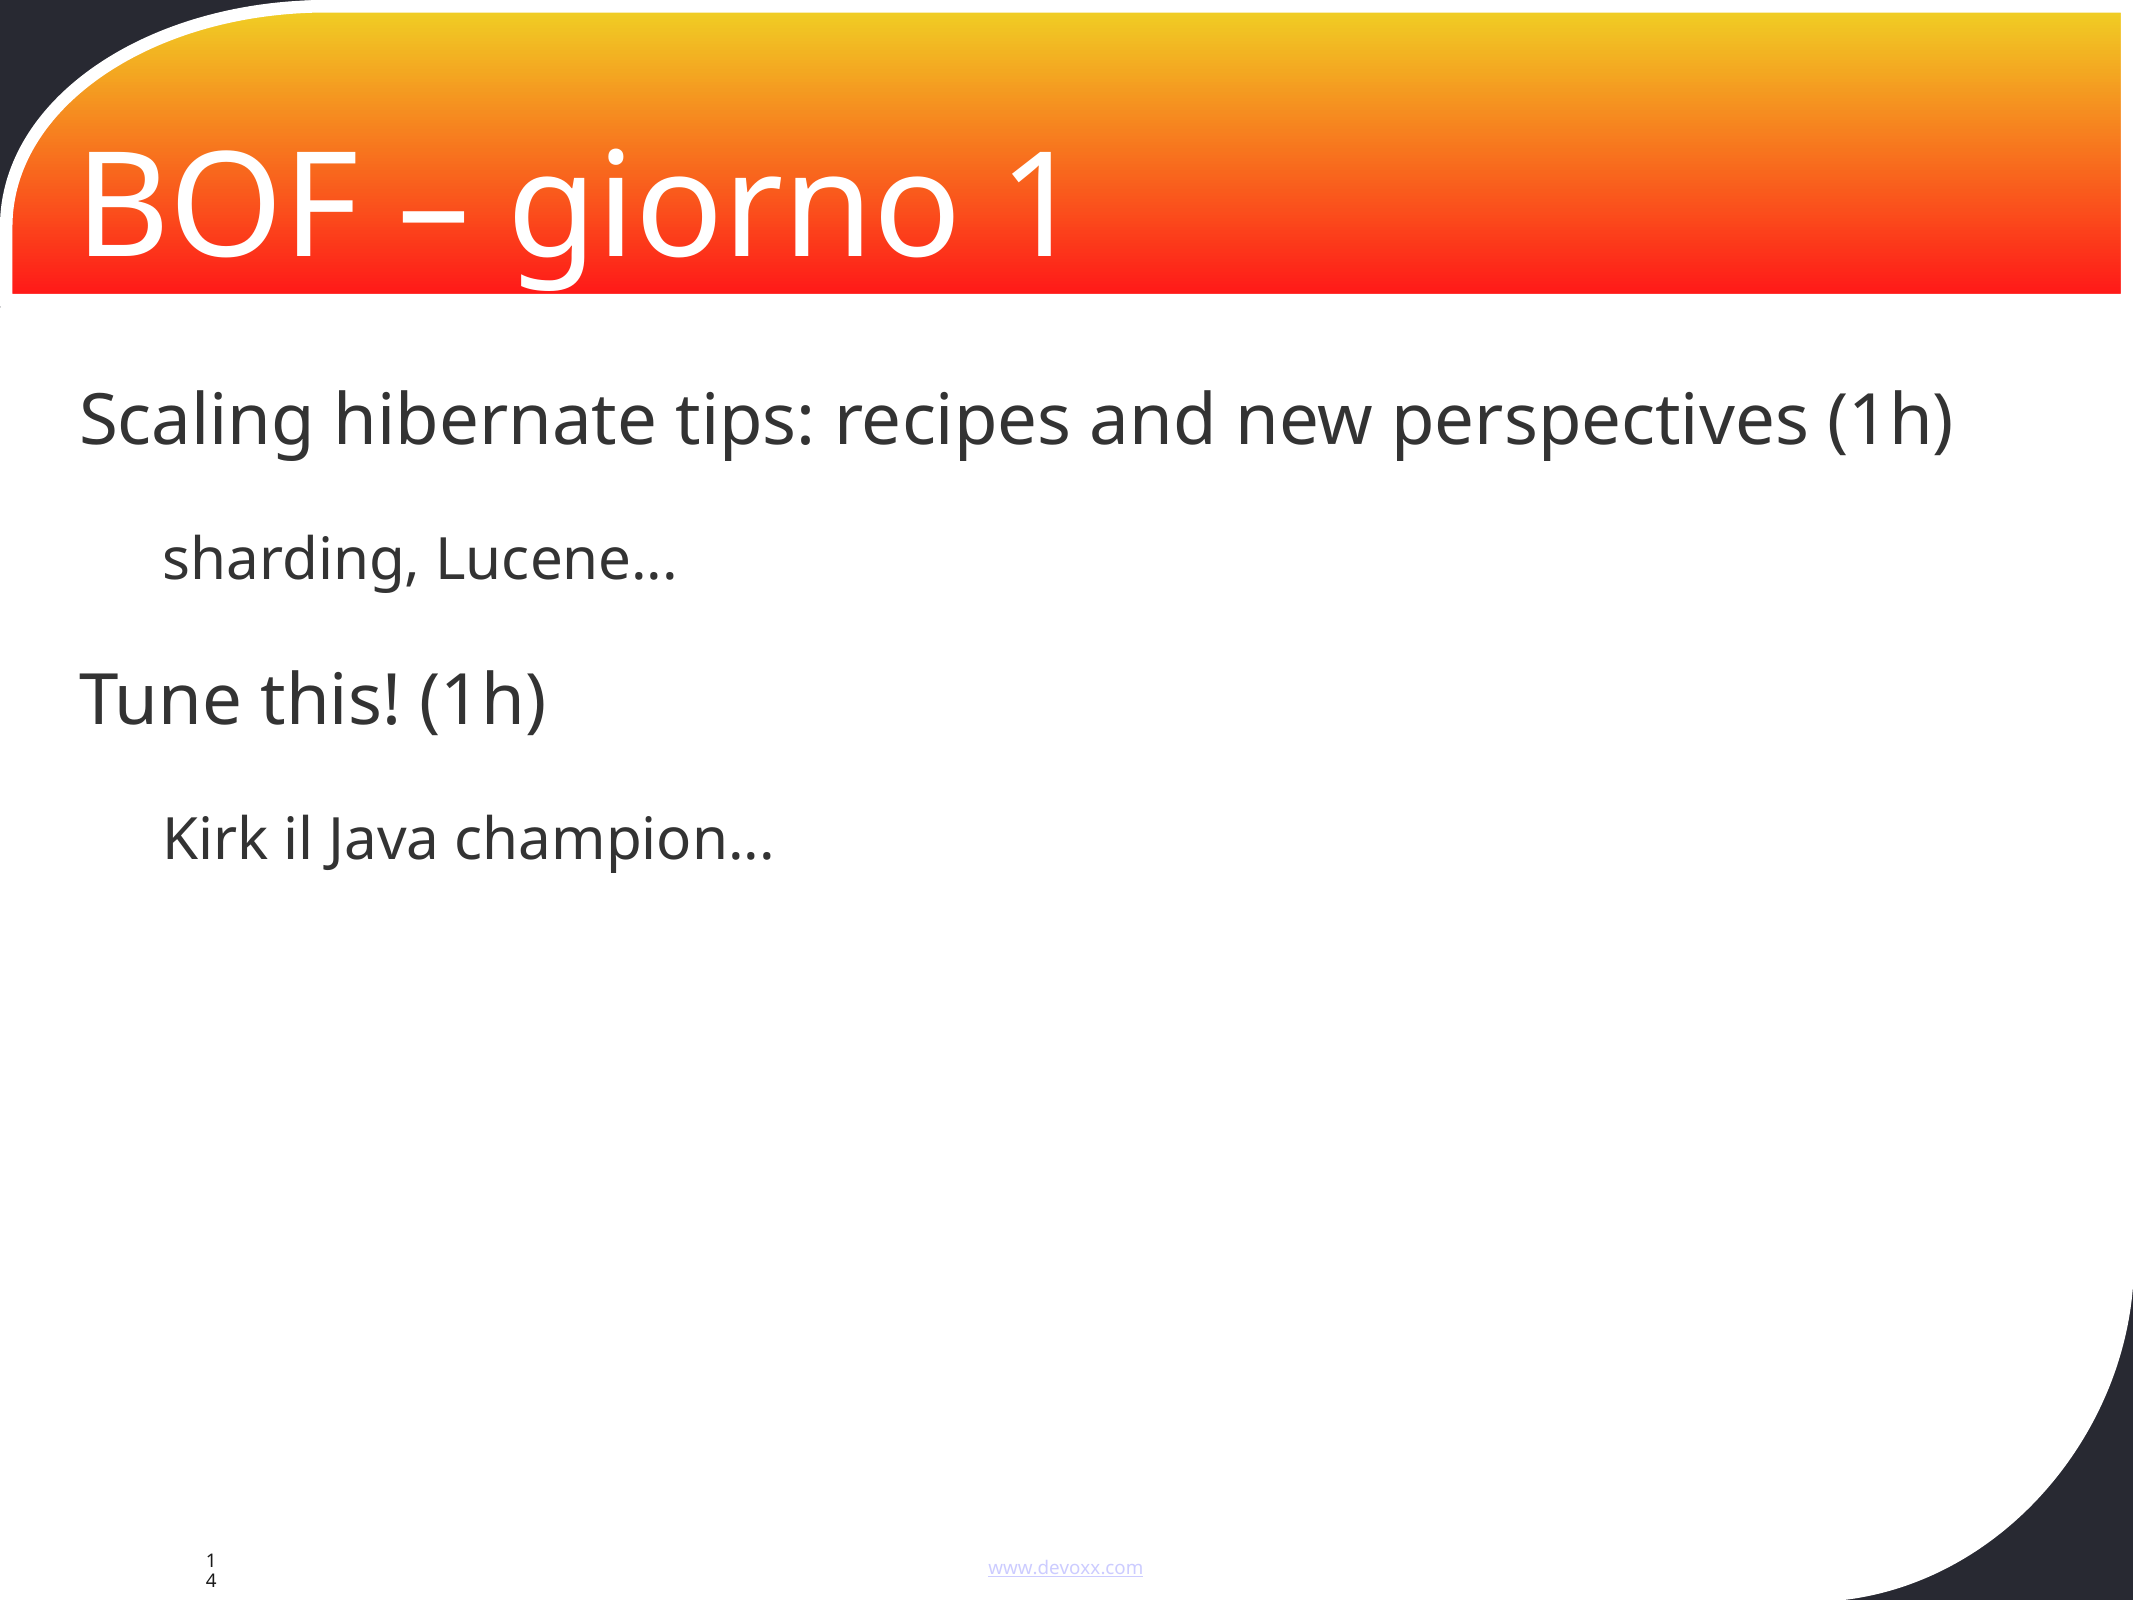

BOF – giorno 1
# Scaling hibernate tips: recipes and new perspectives (1h)‏
sharding, Lucene...
Tune this! (1h)‏
Kirk il Java champion...
14